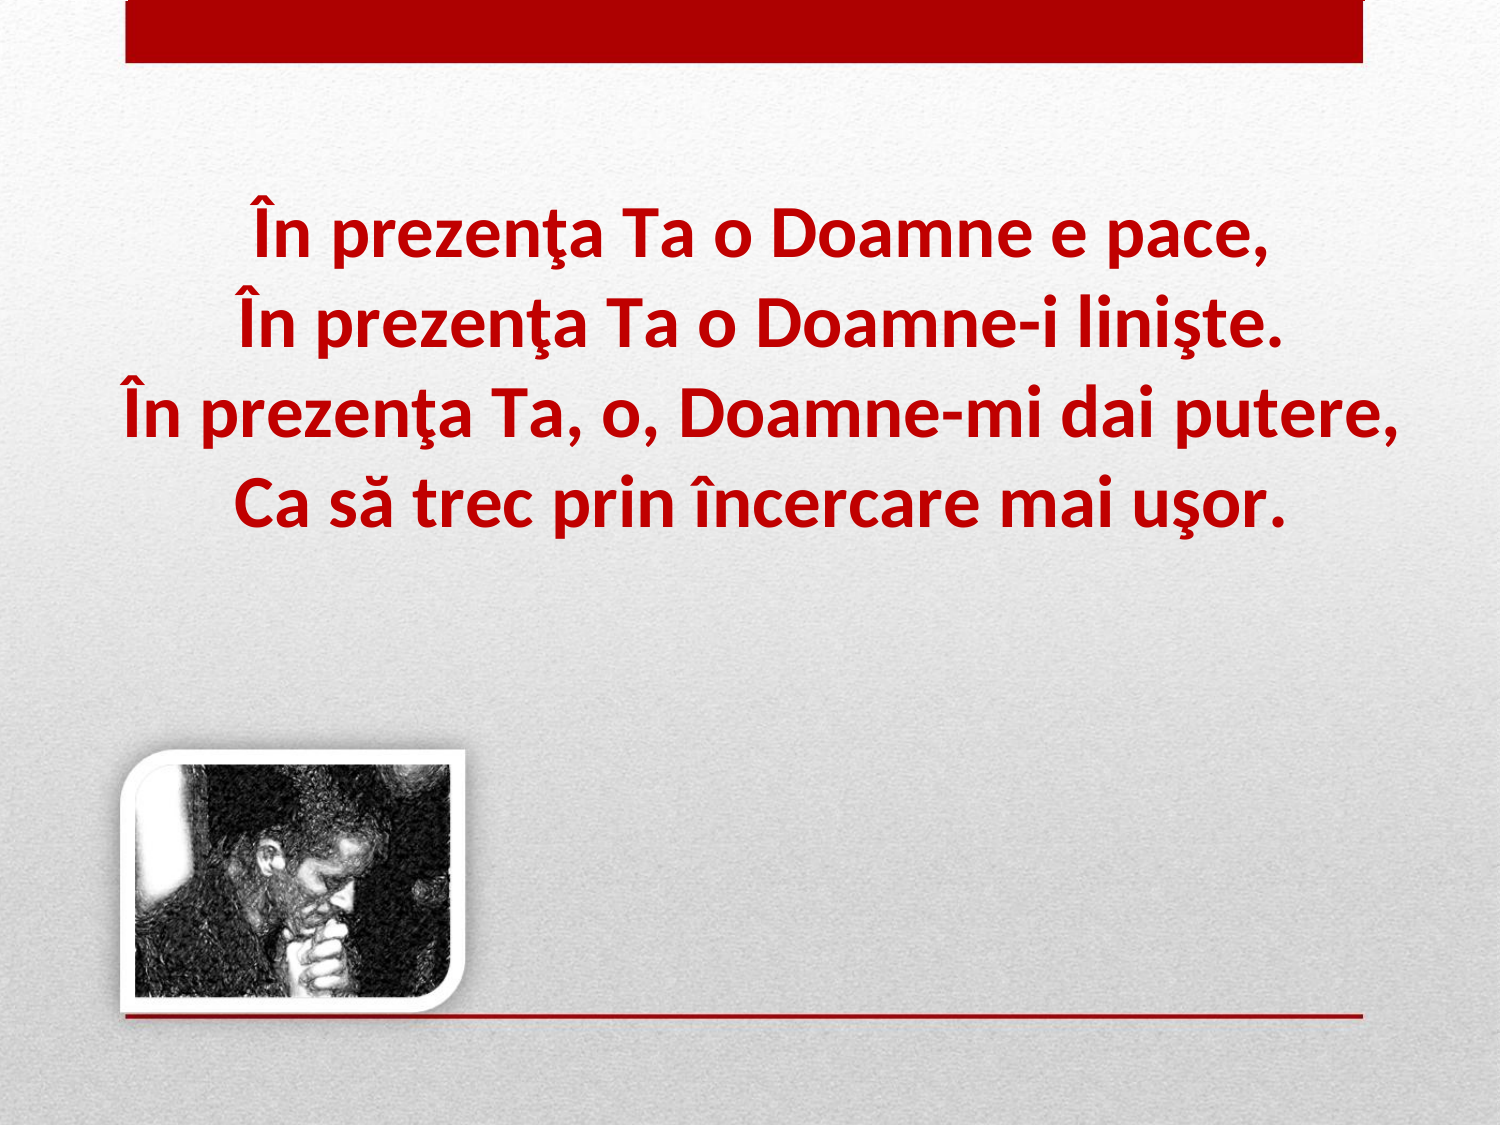

În prezenţa Ta o Doamne e pace,
În prezenţa Ta o Doamne-i linişte.
În prezenţa Ta, o, Doamne-mi dai putere,
Ca să trec prin încercare mai uşor.